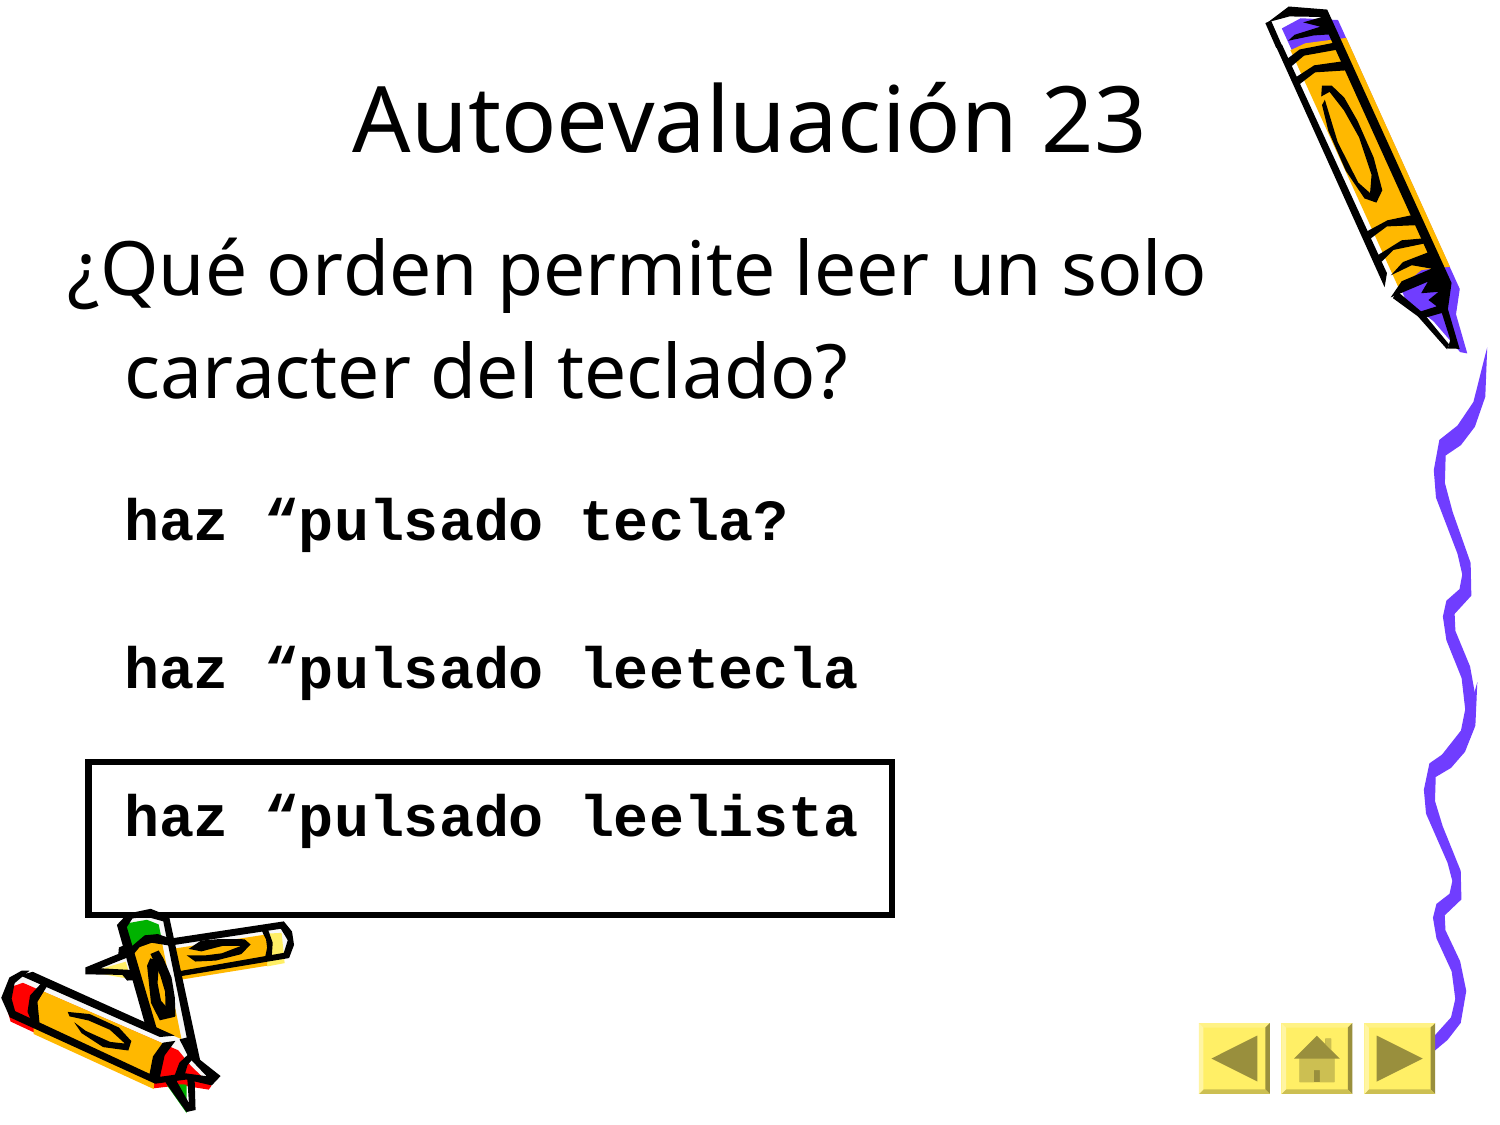

Autoevaluación 23
# ¿Qué orden permite leer un solo caracter del teclado?
	haz “pulsado tecla?
	haz “pulsado leetecla
	haz “pulsado leelista